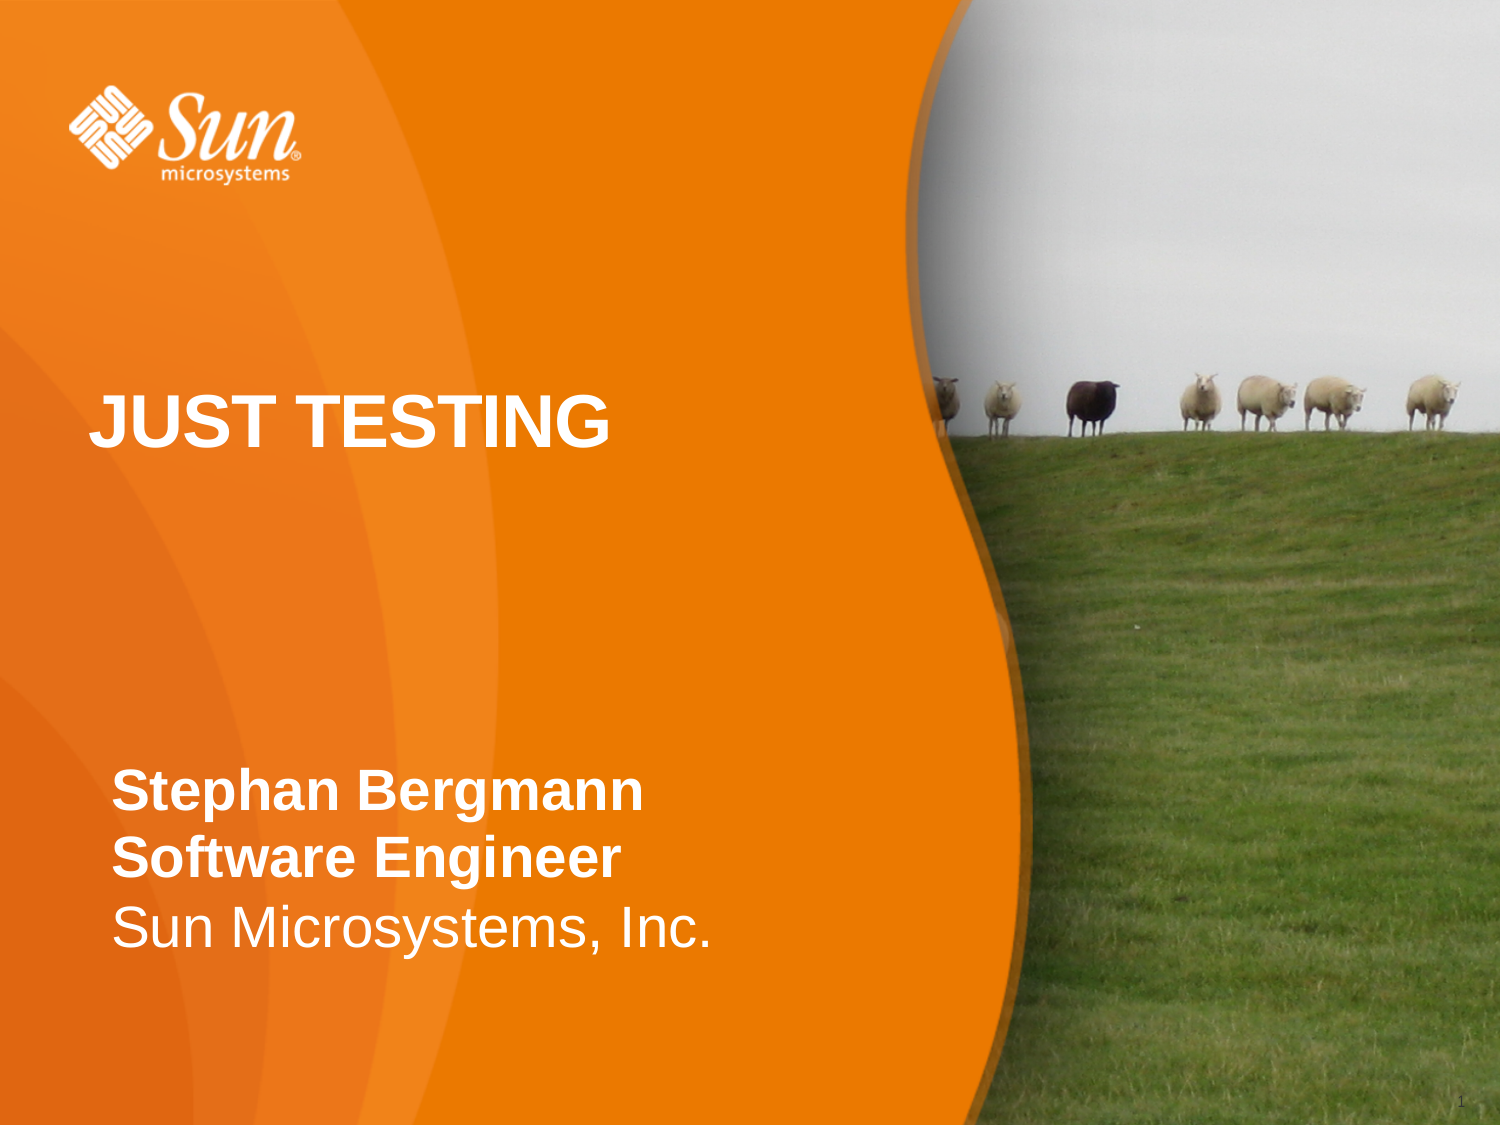

# JUST TESTING
Stephan Bergmann
Software Engineer
Sun Microsystems, Inc.